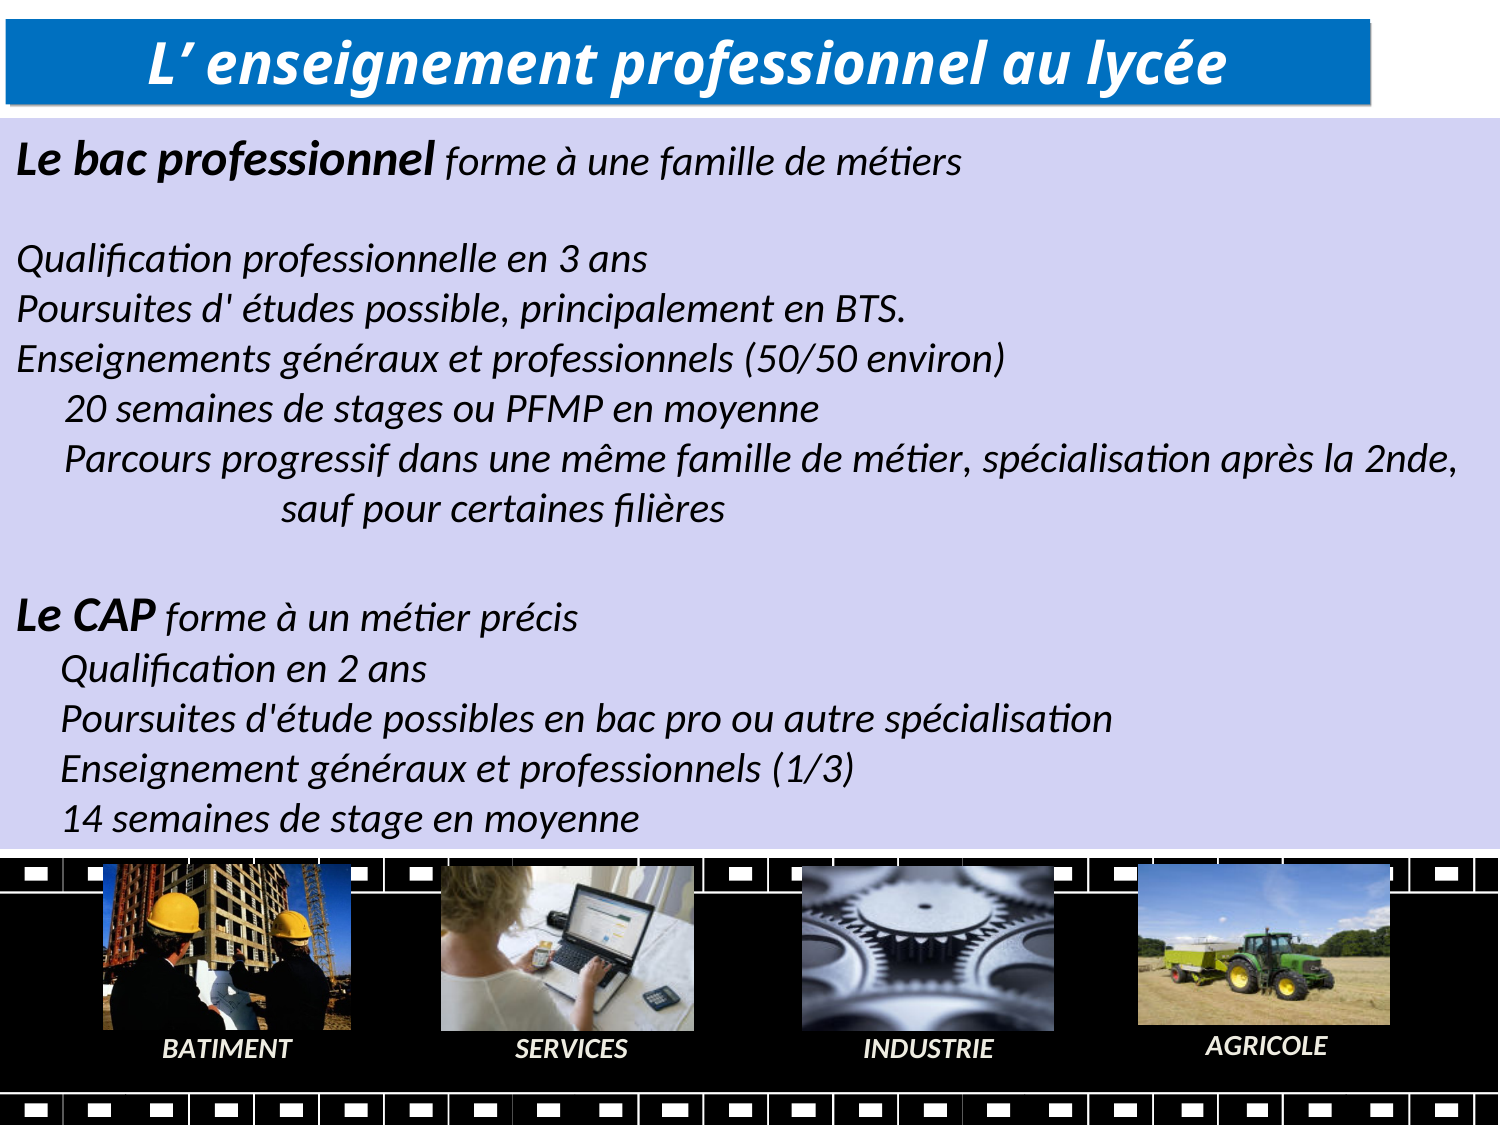

L’ enseignement professionnel au lycée
Le bac professionnel forme à une famille de métiers
Qualification professionnelle en 3 ans
Poursuites d' études possible, principalement en BTS.
Enseignements généraux et professionnels (50/50 environ)
 20 semaines de stages ou PFMP en moyenne
 Parcours progressif dans une même famille de métier, spécialisation après la 2nde, 			sauf pour certaines filières
Le CAP forme à un métier précis
	Qualification en 2 ans
	Poursuites d'étude possibles en bac pro ou autre spécialisation
	Enseignement généraux et professionnels (1/3)
	14 semaines de stage en moyenne
AGRICOLE
BATIMENT
SERVICES
INDUSTRIE